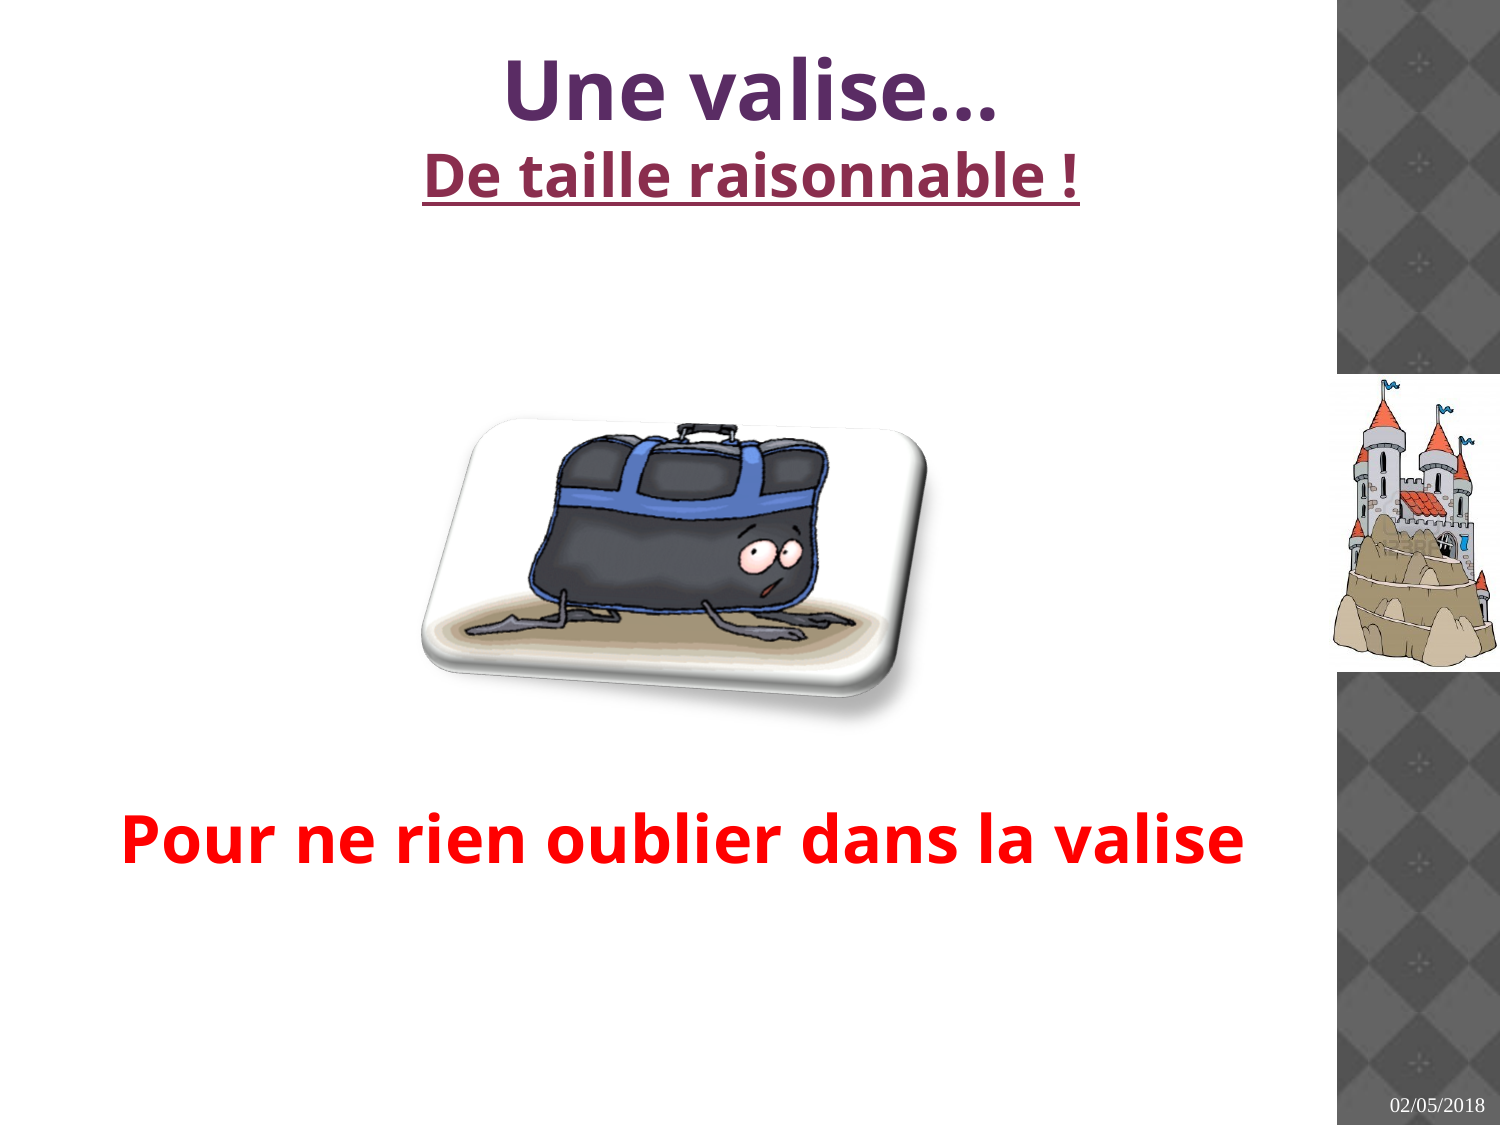

Une valise…
De taille raisonnable !
Pour ne rien oublier dans la valise
02/05/2018